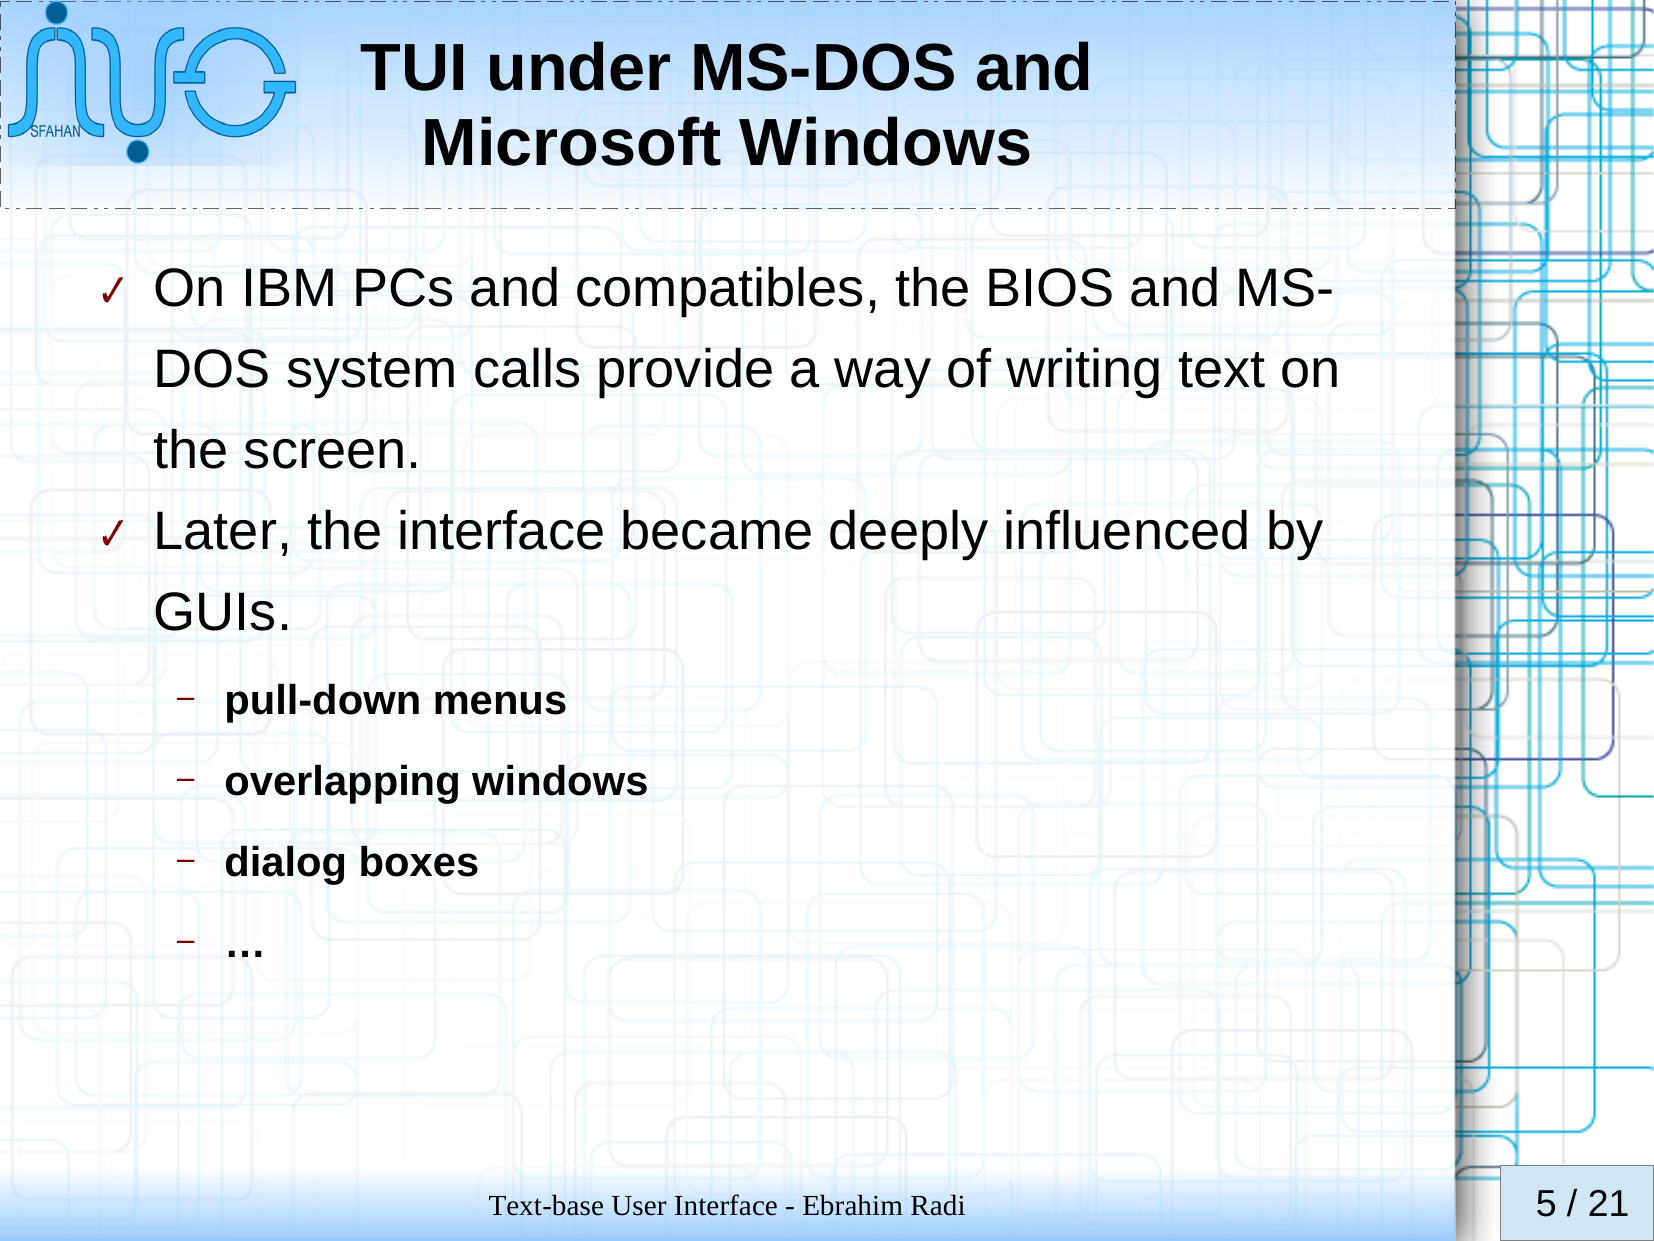

# TUI under MS-DOS and Microsoft Windows
On IBM PCs and compatibles, the BIOS and MS-DOS system calls provide a way of writing text on the screen.
Later, the interface became deeply influenced by GUIs.
pull-down menus
overlapping windows
dialog boxes
…
Text-base User Interface - Ebrahim Radi